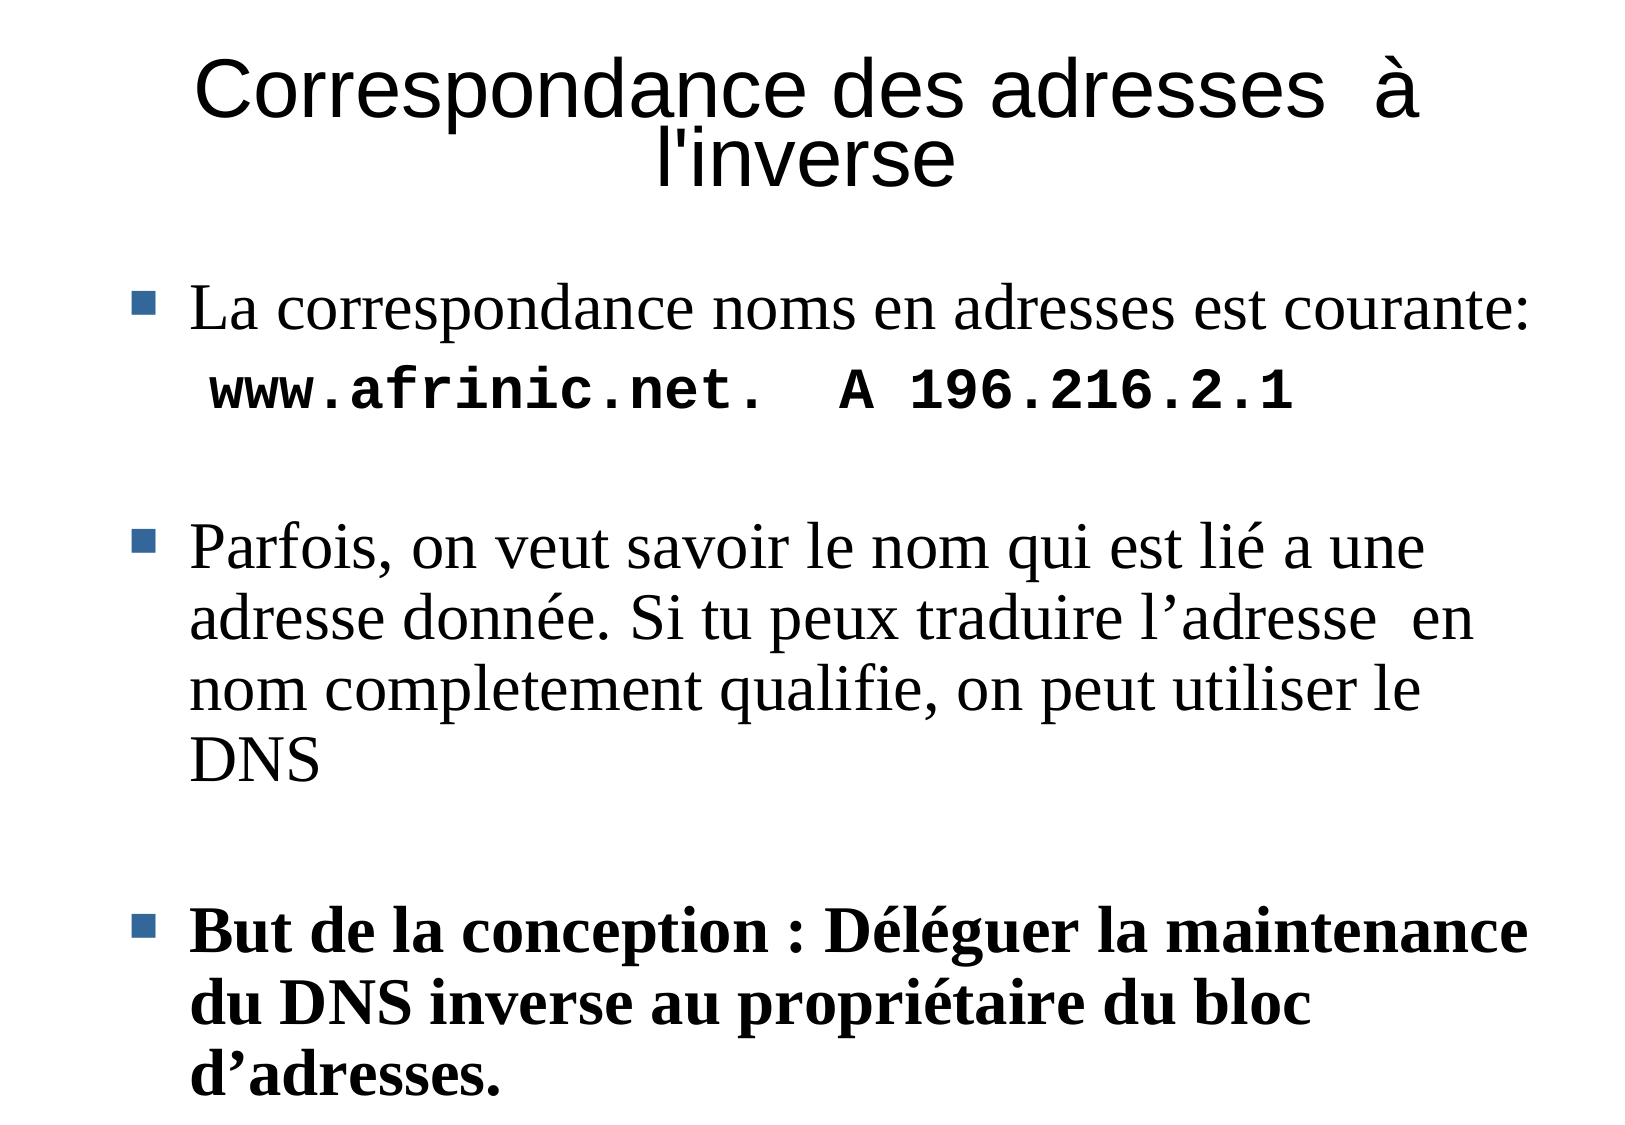

Correspondance des adresses à l'inverse
La correspondance noms en adresses est courante:
www.afrinic.net. A 196.216.2.1
Parfois, on veut savoir le nom qui est lié a une adresse donnée. Si tu peux traduire l’adresse en nom completement qualifie, on peut utiliser le DNS
But de la conception : Déléguer la maintenance du DNS inverse au propriétaire du bloc d’adresses.